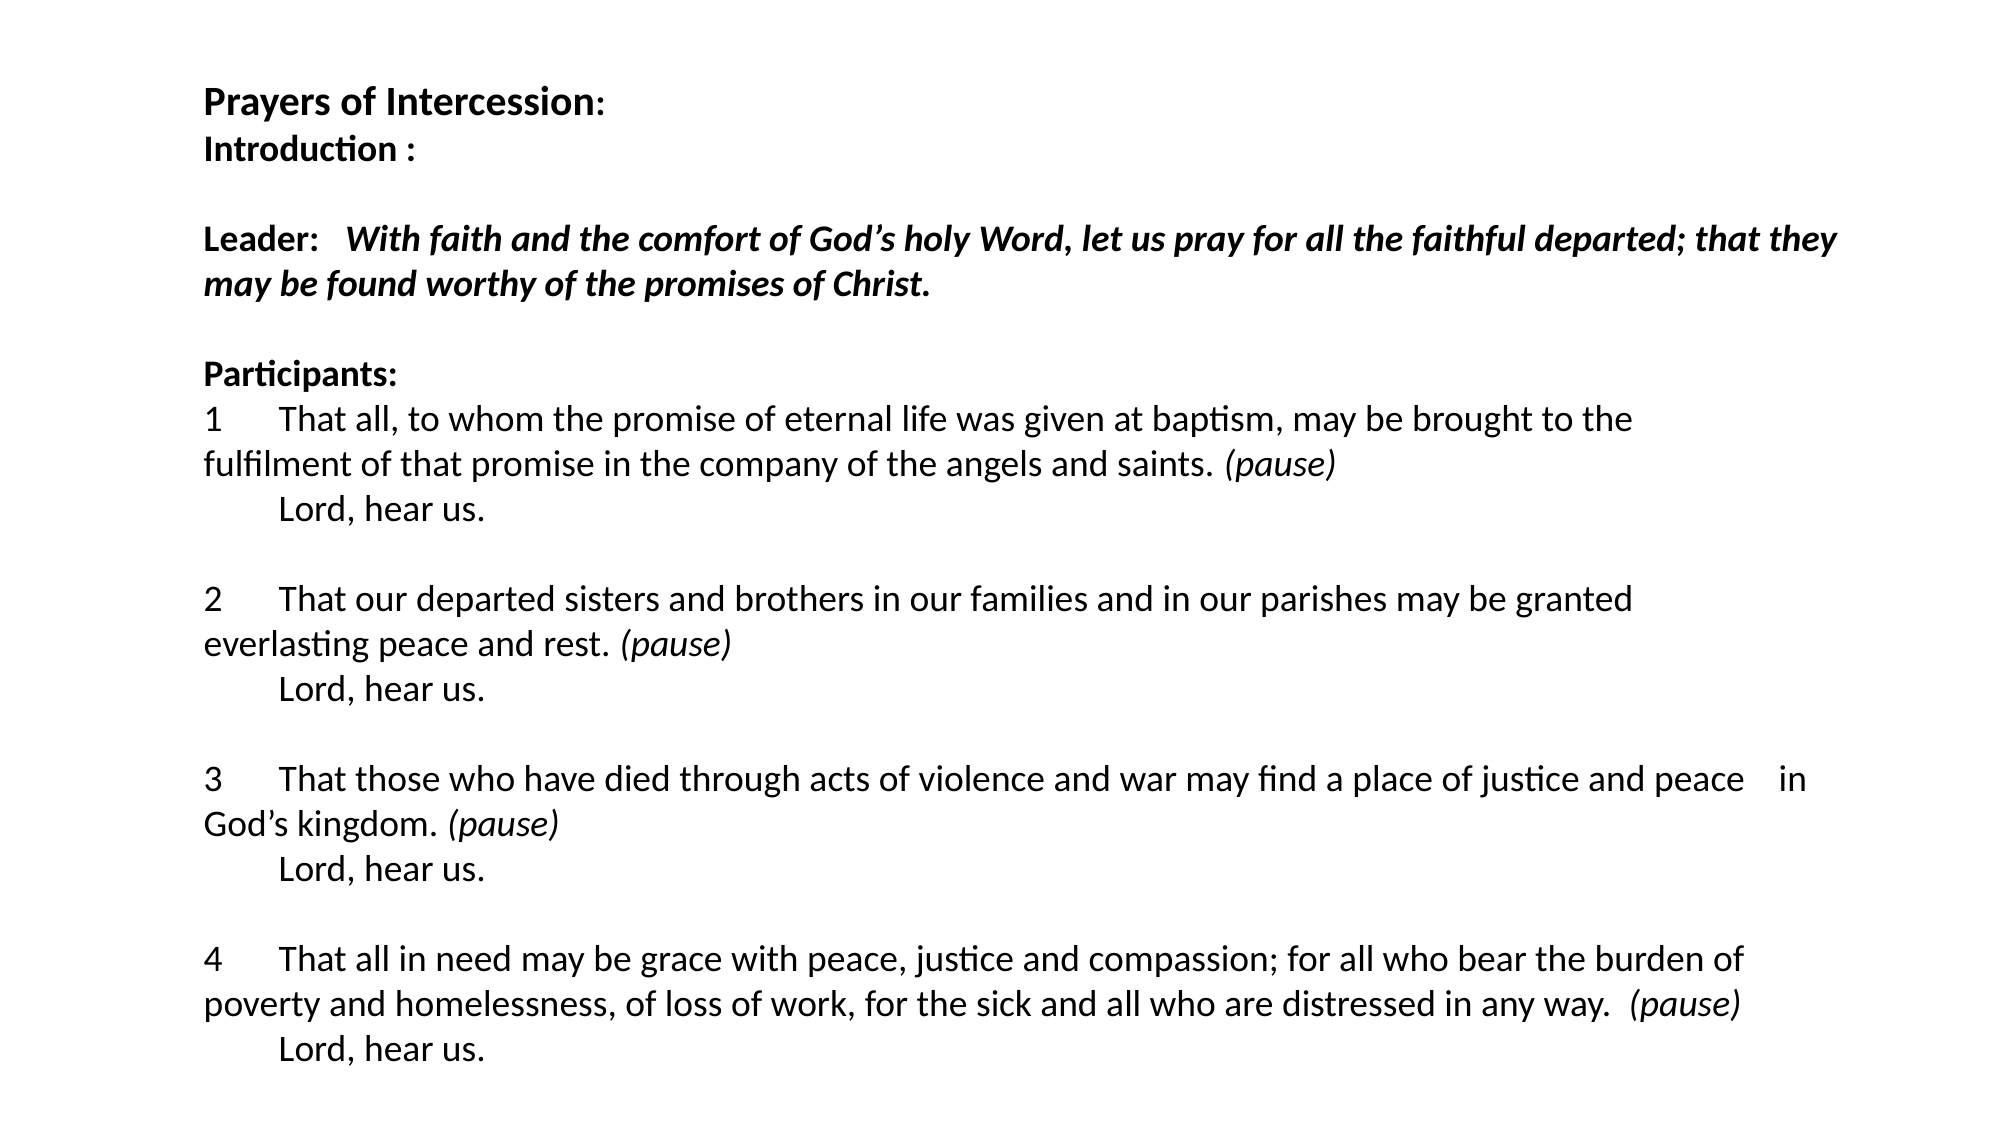

Prayers of Intercession:
Introduction :
Leader: With faith and the comfort of God’s holy Word, let us pray for all the faithful departed; that they may be found worthy of the promises of Christ.
Participants:
1	That all, to whom the promise of eternal life was given at baptism, may be brought to the 	fulfilment of that promise in the company of the angels and saints. (pause)
 	Lord, hear us.
2	That our departed sisters and brothers in our families and in our parishes may be granted 	everlasting peace and rest. (pause)
	Lord, hear us.
3	That those who have died through acts of violence and war may find a place of justice and peace 	in God’s kingdom. (pause)
	Lord, hear us.
4	That all in need may be grace with peace, justice and compassion; for all who bear the burden of 	poverty and homelessness, of loss of work, for the sick and all who are distressed in any way. 	(pause)
	Lord, hear us.